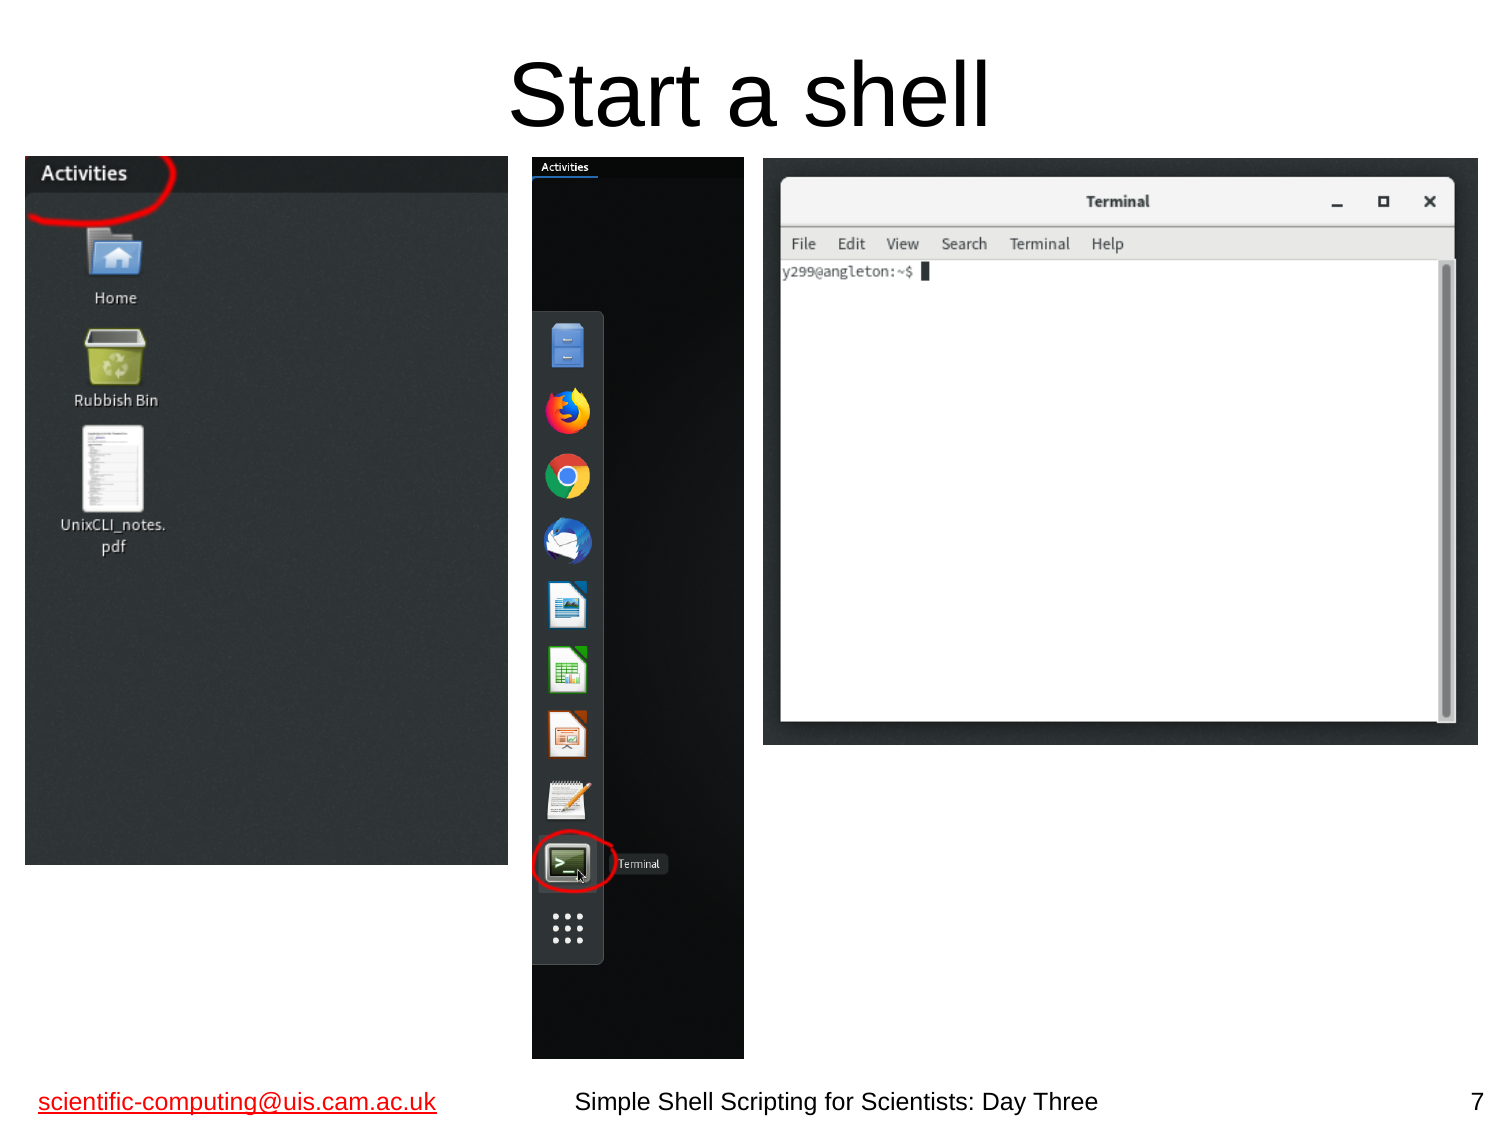

# Start a shell
escience-support@ucs.cam.ac.uk	Simple Shell Scripting for Scientists: Day One
7